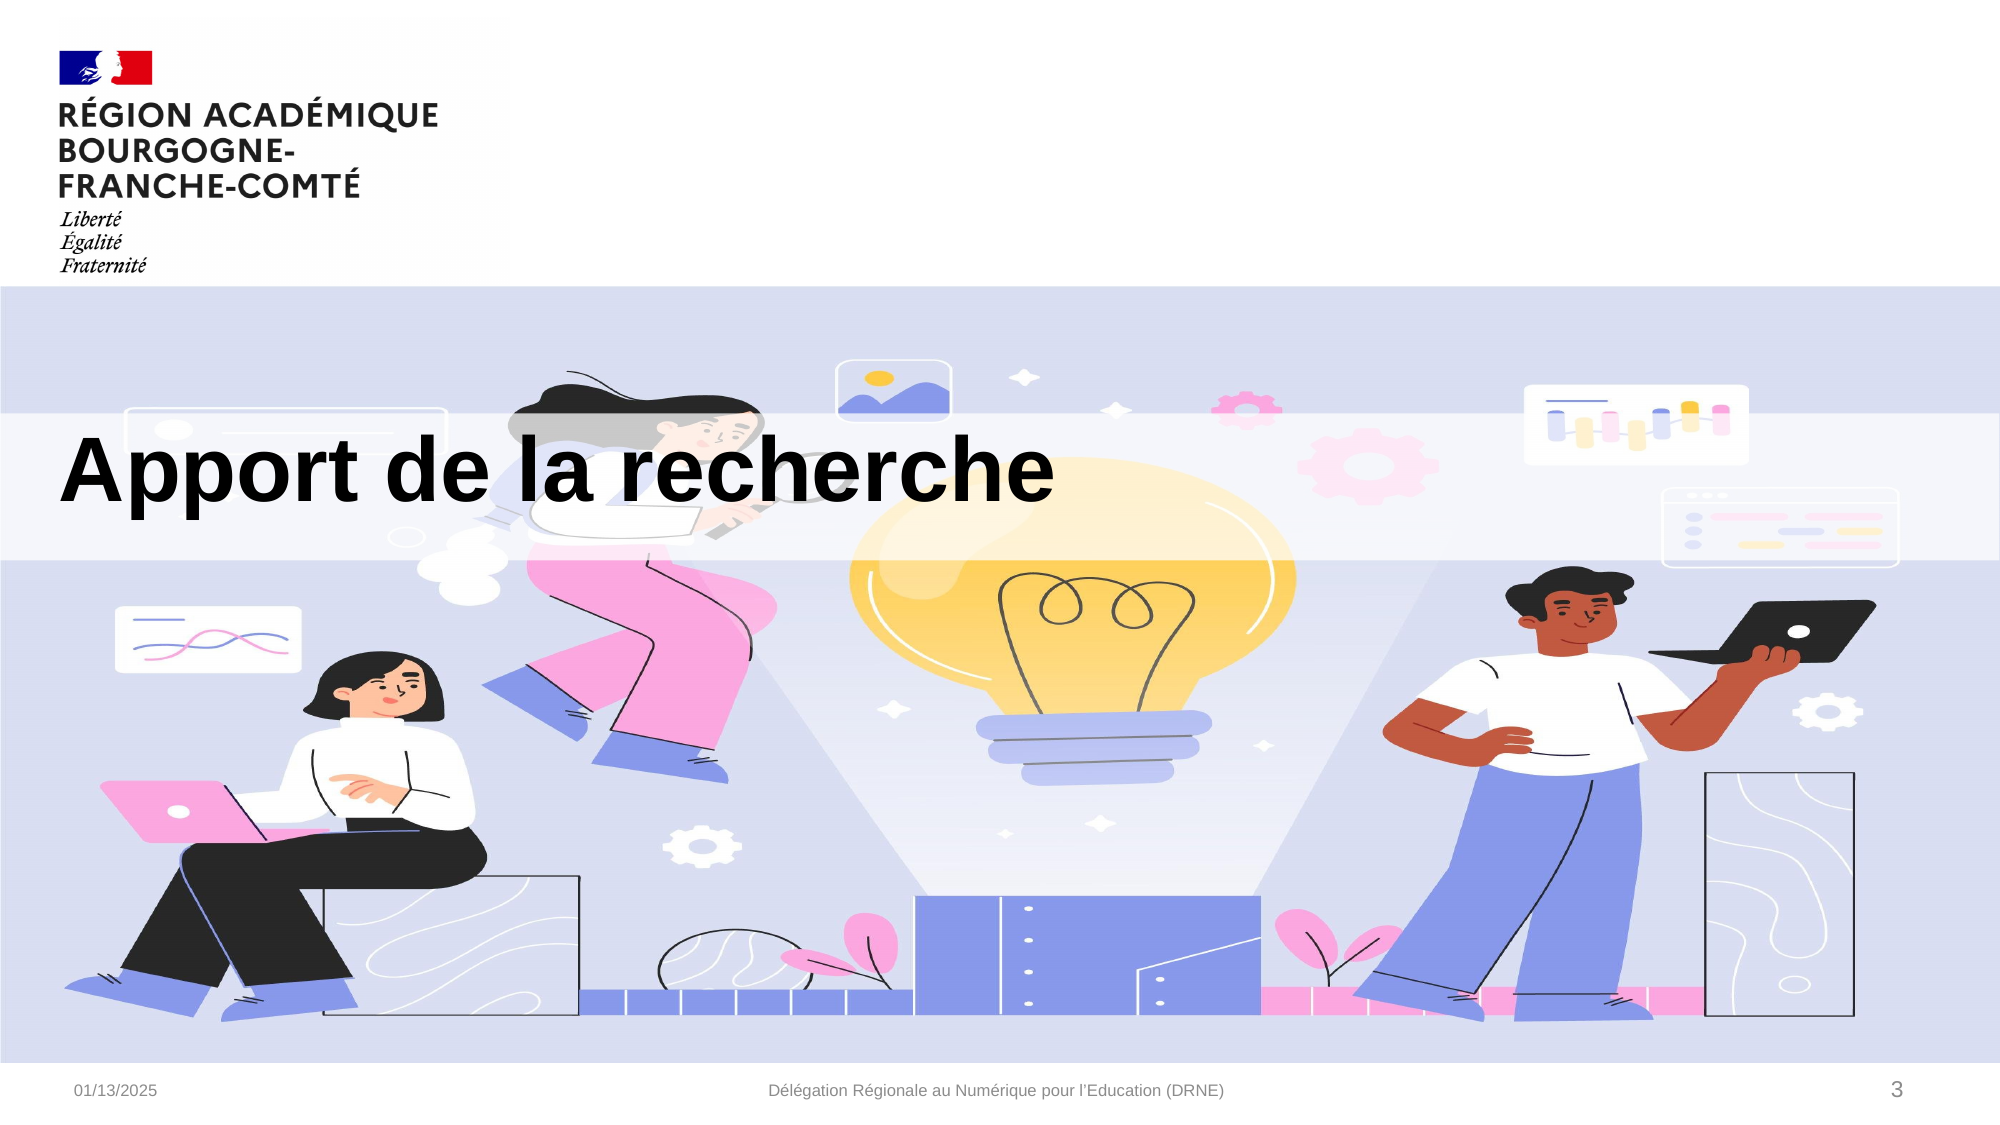

Apport de la recherche
3
01/13/2025
Délégation Régionale au Numérique pour l’Education (DRNE)